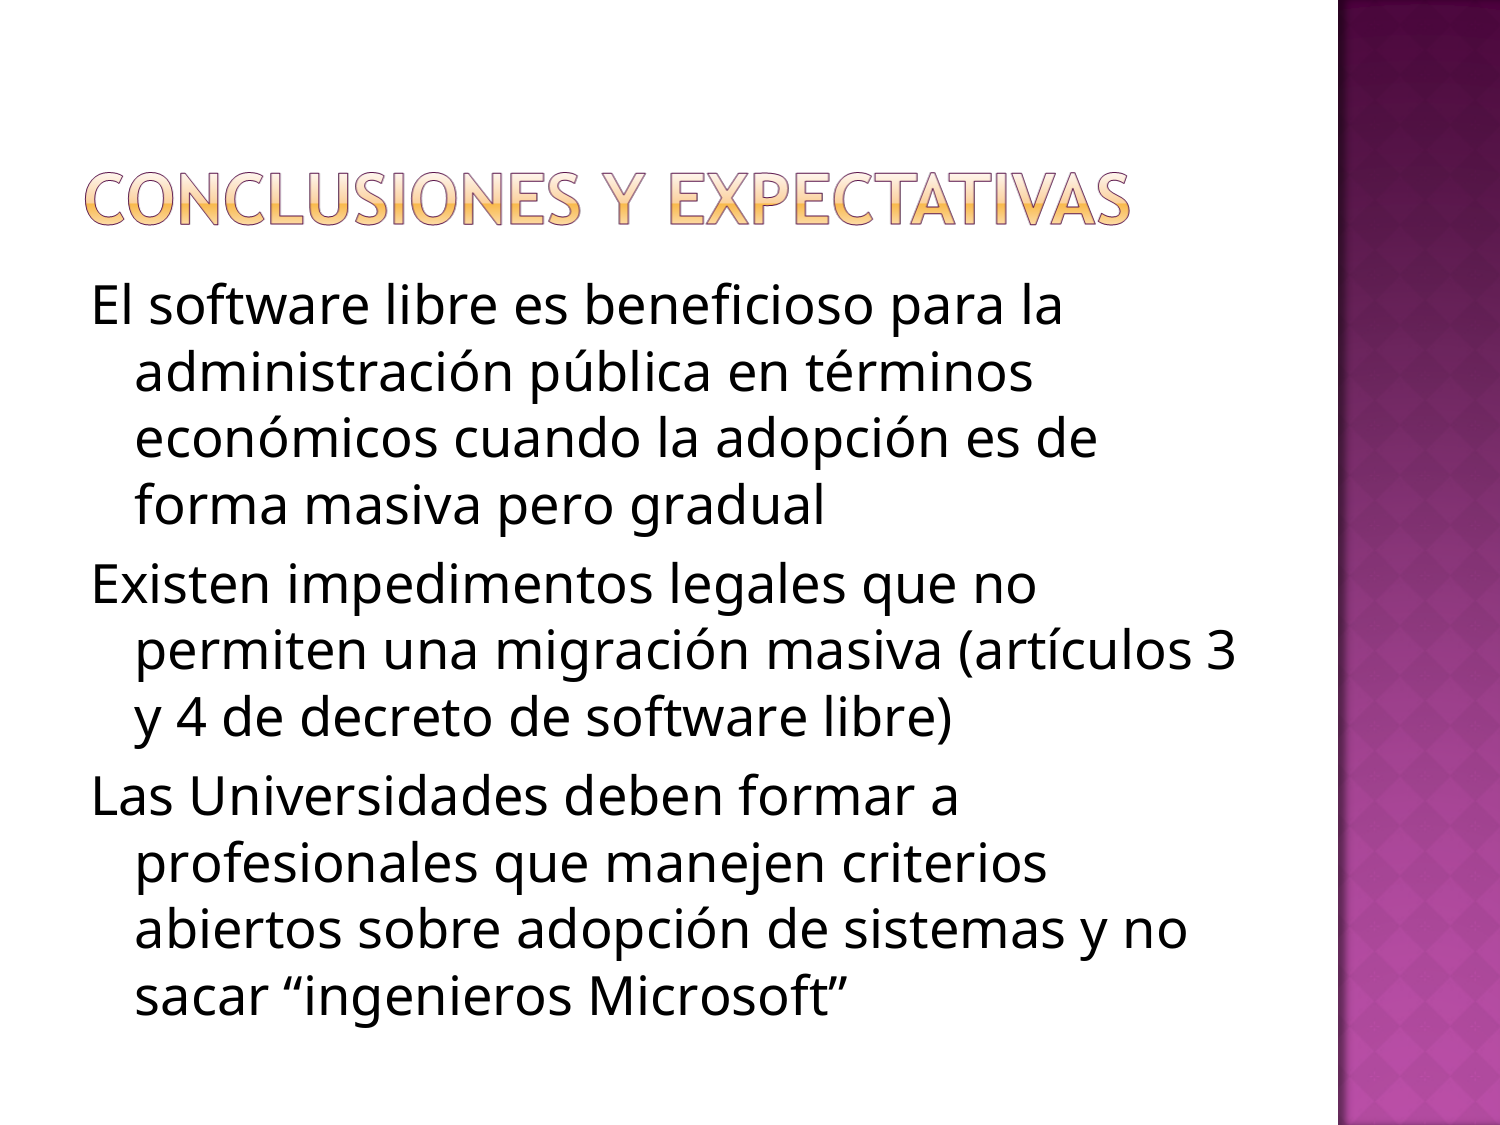

# El software libre es beneficioso para la administración pública en términos económicos cuando la adopción es de forma masiva pero gradual
Existen impedimentos legales que no permiten una migración masiva (artículos 3 y 4 de decreto de software libre)
Las Universidades deben formar a profesionales que manejen criterios abiertos sobre adopción de sistemas y no sacar “ingenieros Microsoft”